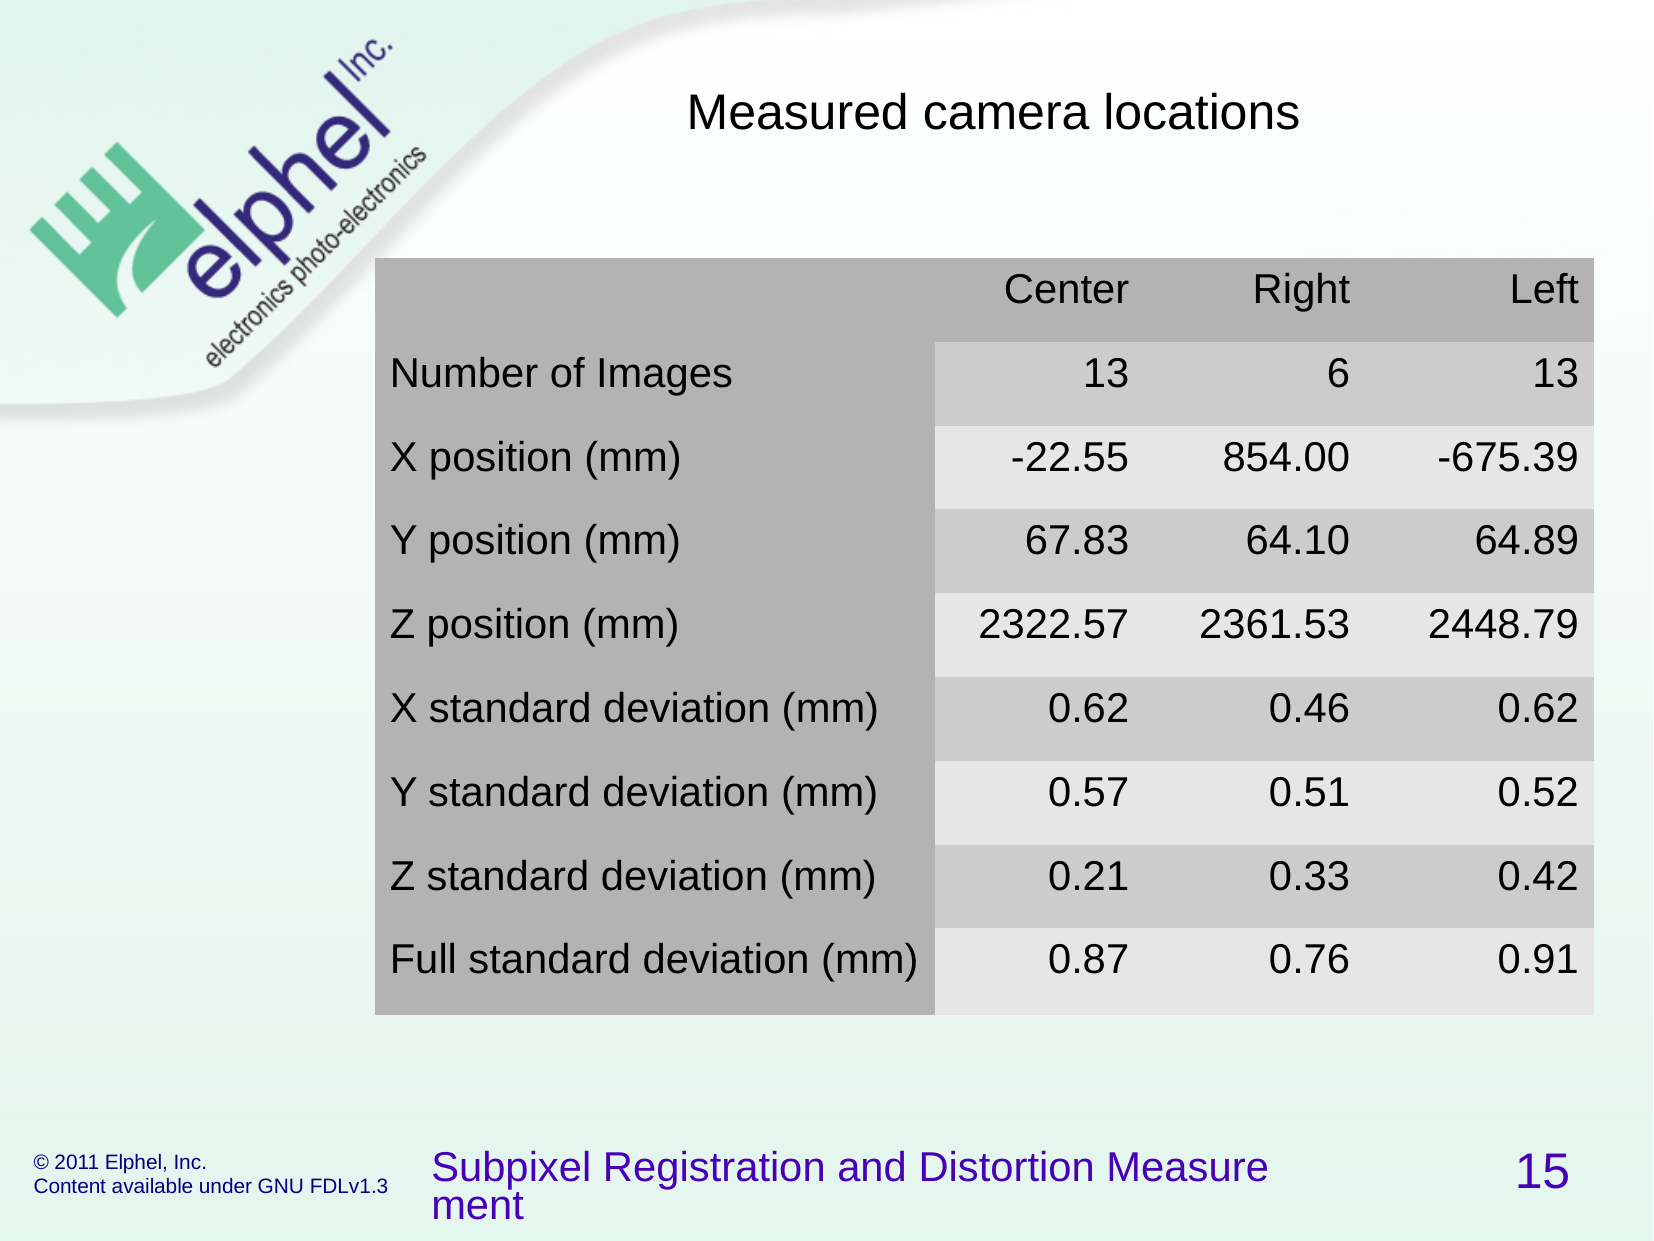

# Measured camera locations
| | Center | Right | Left |
| --- | --- | --- | --- |
| Number of Images | 13 | 6 | 13 |
| X position (mm) | -22.55 | 854.00 | -675.39 |
| Y position (mm) | 67.83 | 64.10 | 64.89 |
| Z position (mm) | 2322.57 | 2361.53 | 2448.79 |
| X standard deviation (mm) | 0.62 | 0.46 | 0.62 |
| Y standard deviation (mm) | 0.57 | 0.51 | 0.52 |
| Z standard deviation (mm) | 0.21 | 0.33 | 0.42 |
| Full standard deviation (mm) | 0.87 | 0.76 | 0.91 |
Subpixel Registration and Distortion Measurement
15